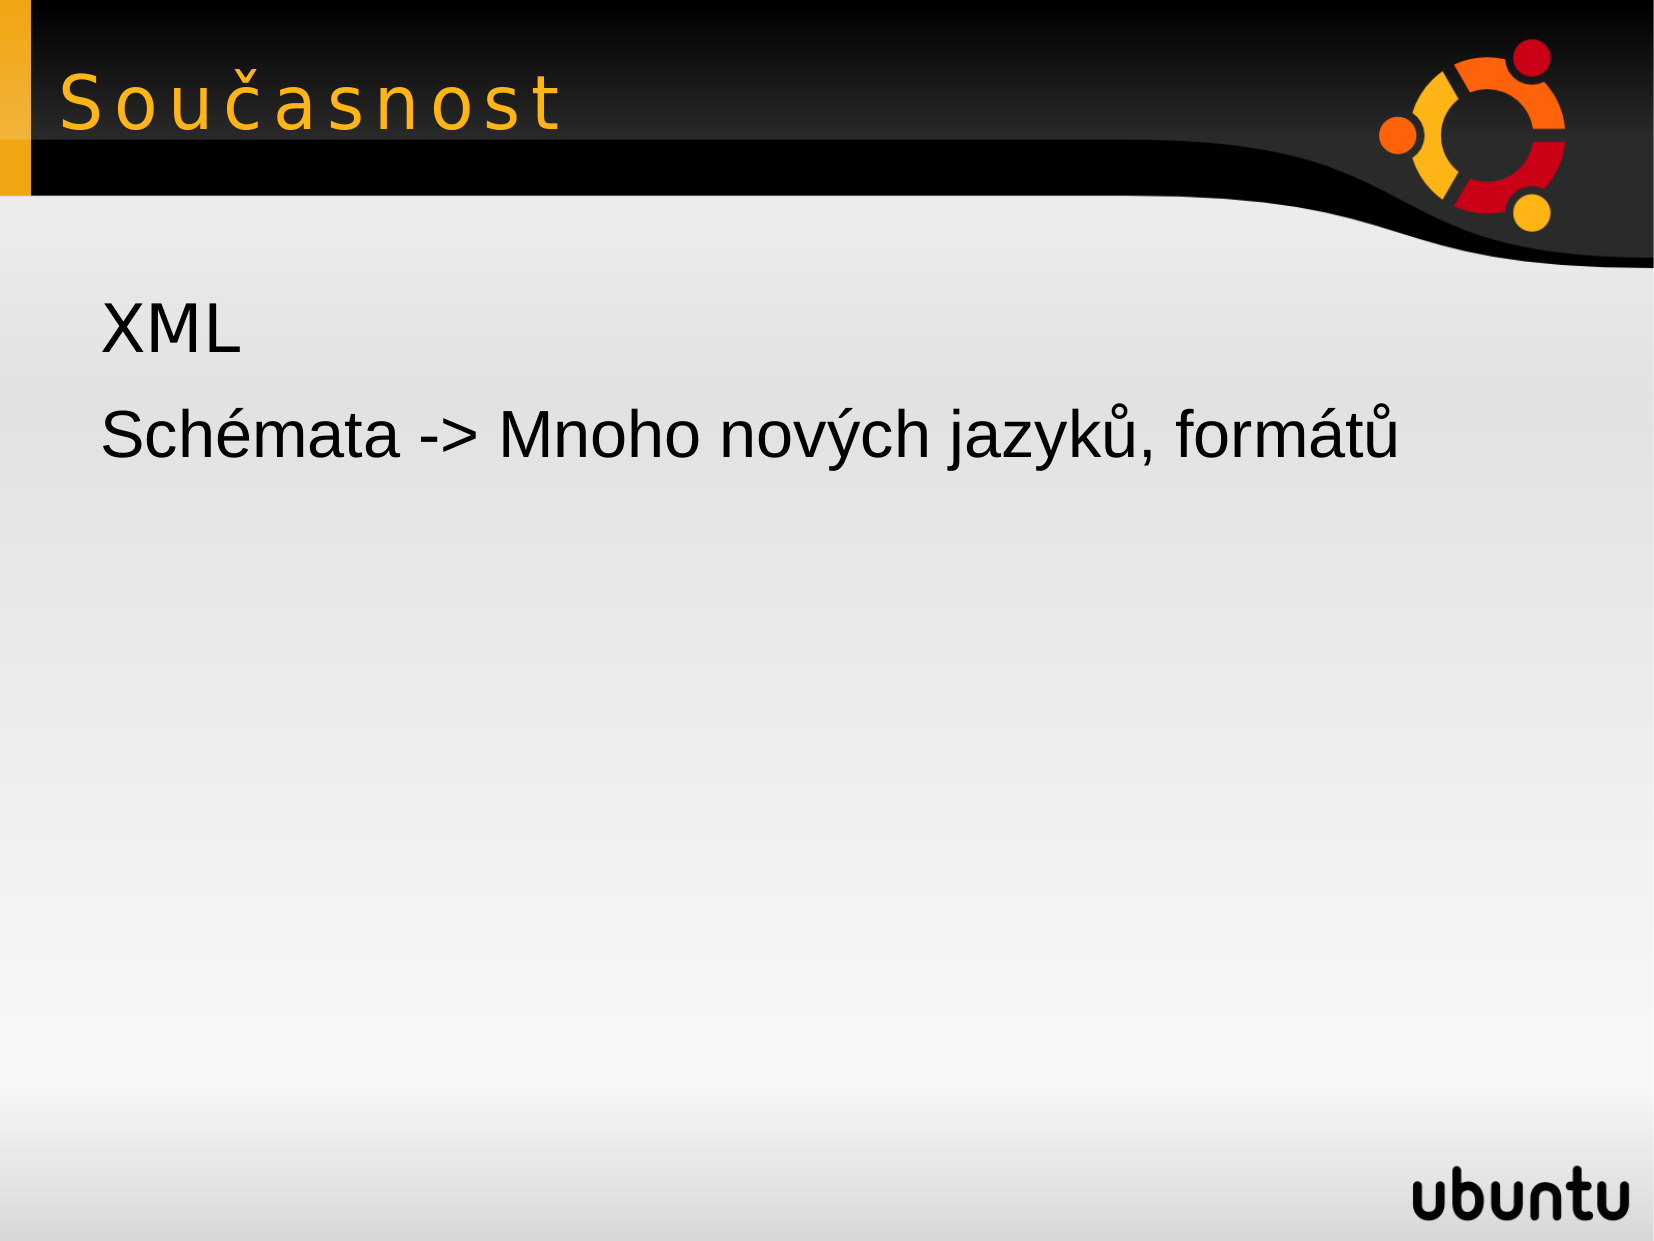

# Současnost
XML
Schémata -> Mnoho nových jazyků, formátů